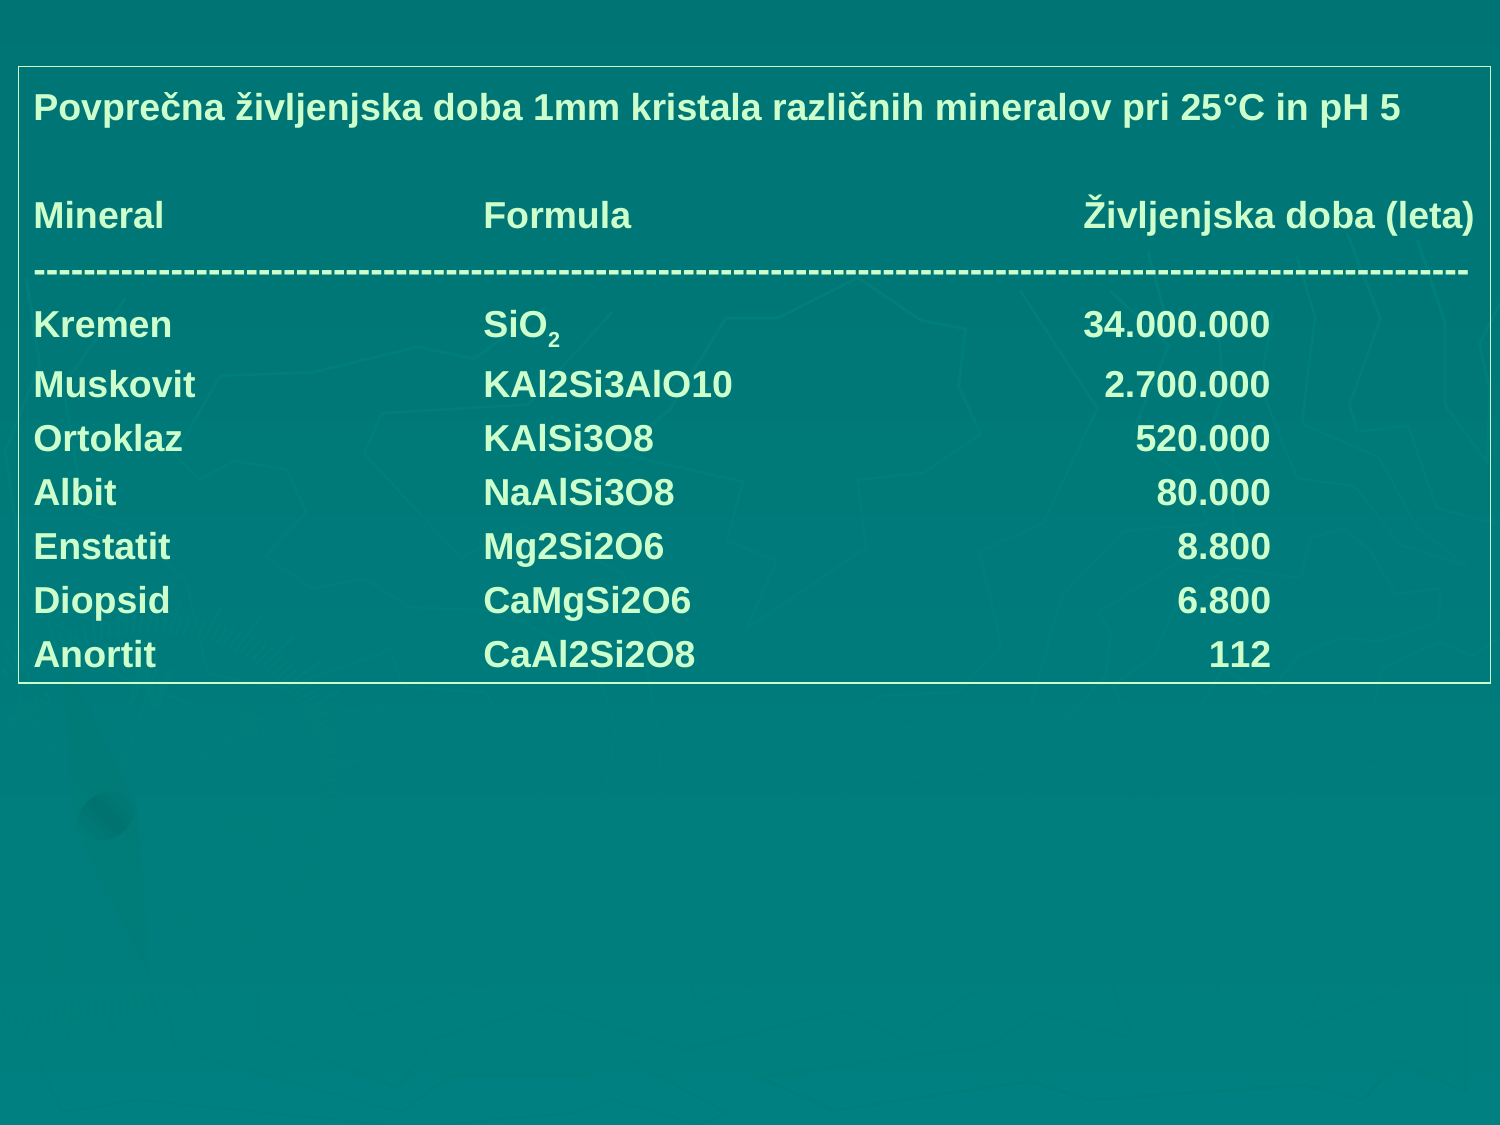

Povprečna življenjska doba 1mm kristala različnih mineralov pri 25°C in pH 5
Mineral			Formula				Življenjska doba (leta)
-------------------------------------------------------------------------------------------------------------------
Kremen			SiO2				34.000.000
Muskovit		KAl2Si3AlO10			 2.700.000
Ortoklaz		KAlSi3O8			 520.000
Albit			NaAlSi3O8			 80.000
Enstatit			Mg2Si2O6			 8.800
Diopsid			CaMgSi2O6			 6.800
Anortit			CaAl2Si2O8			 112